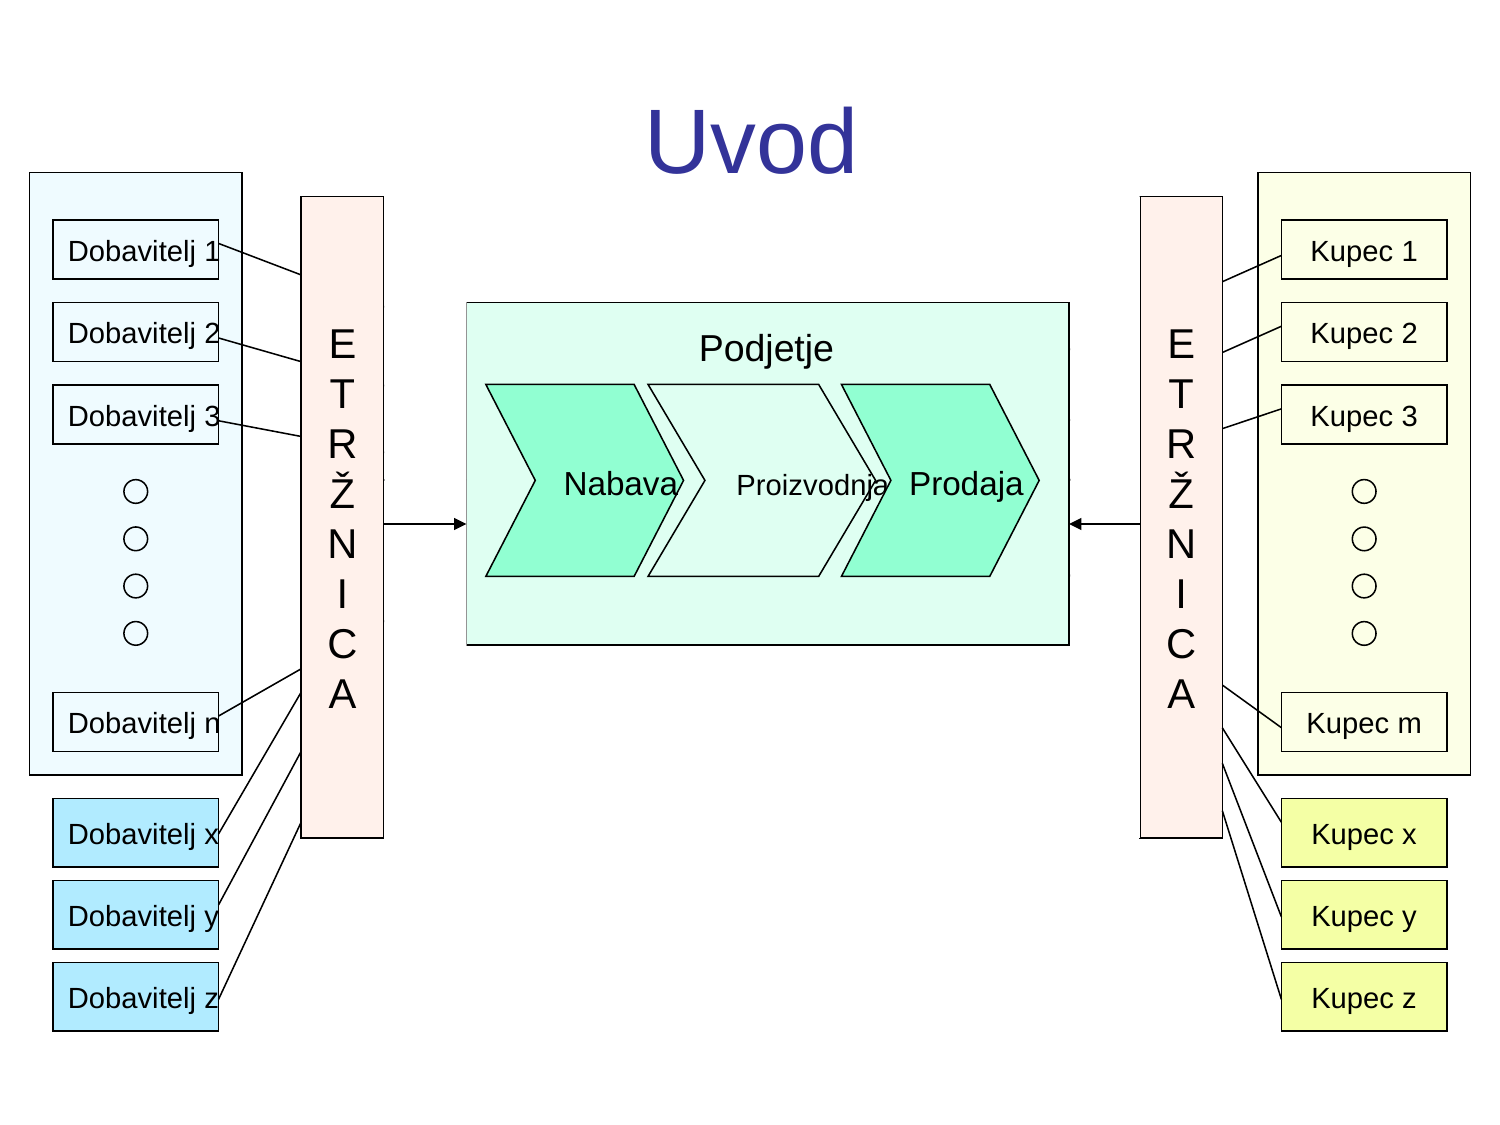

# Uvod
Dobavitelj 1
Dobavitelj 2
Dobavitelj 3
Dobavitelj n
Kupec 1
Kupec 2
Kupec 3
Kupec m
Podjetje
 Nabava
 Proizvodnja
 Prodaja
E
T
R
Ž
N
I
C
A
E
T
R
Ž
N
I
C
A
Dobavitelj x
Dobavitelj y
Dobavitelj z
Kupec x
Kupec y
Kupec z
E
T
R
Ž
N
I
C
A
E
T
R
Ž
N
I
C
A